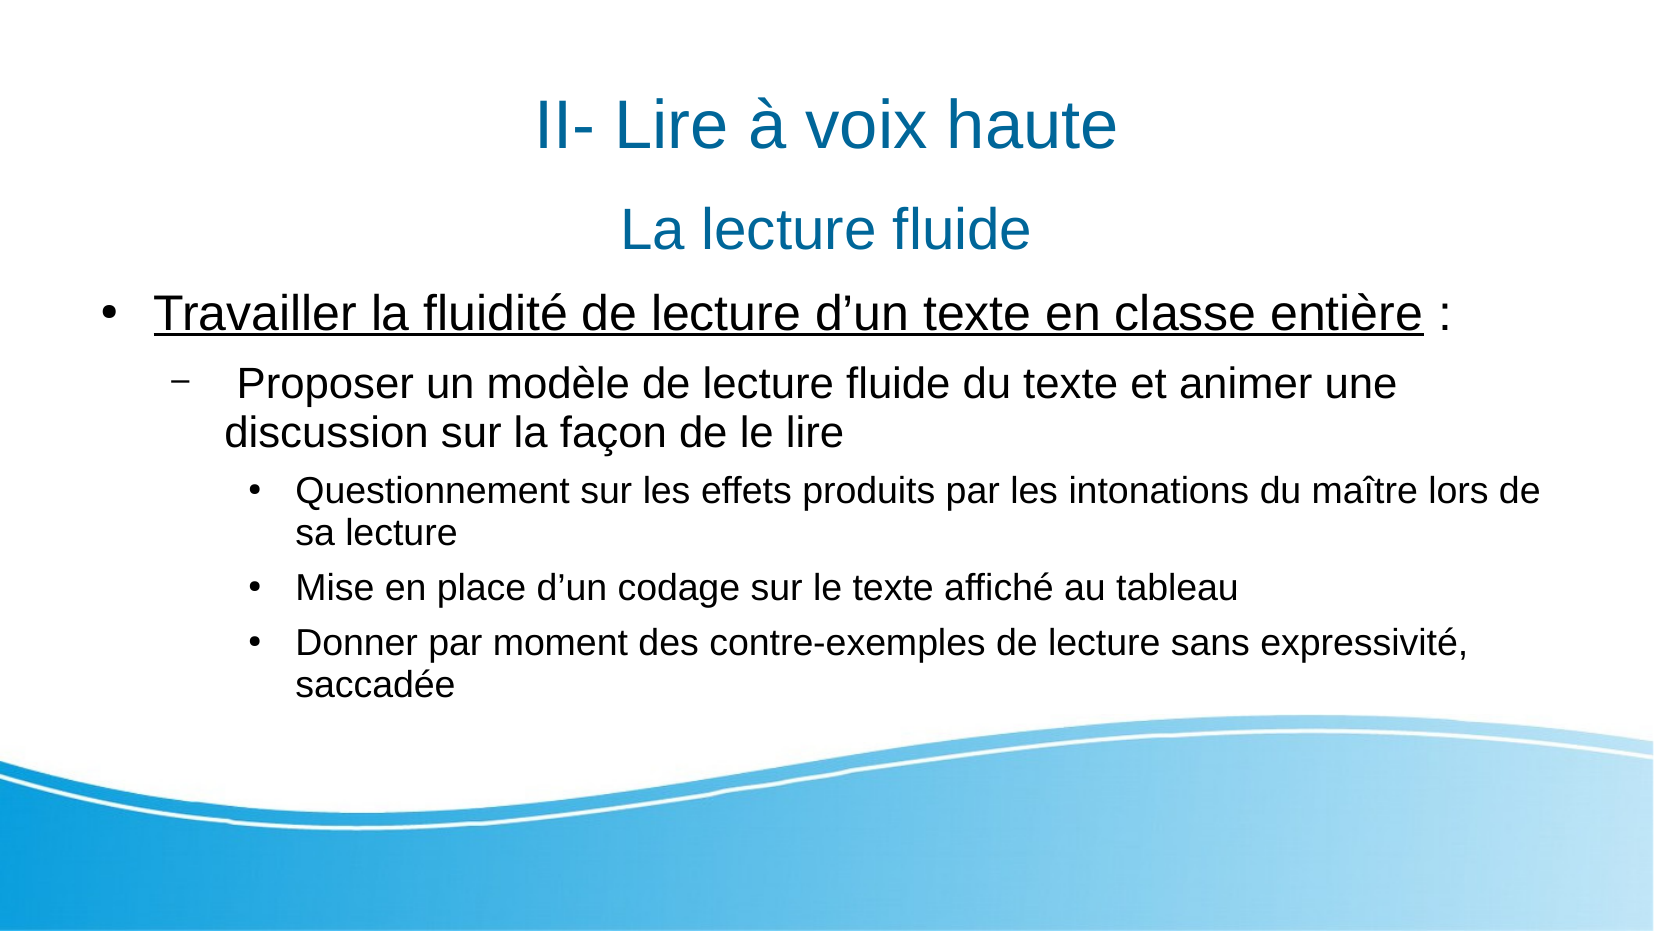

# II- Lire à voix haute
La lecture fluide
Travailler la fluidité de lecture d’un texte en classe entière :
 Proposer un modèle de lecture fluide du texte et animer une discussion sur la façon de le lire
Questionnement sur les effets produits par les intonations du maître lors de sa lecture
Mise en place d’un codage sur le texte affiché au tableau
Donner par moment des contre-exemples de lecture sans expressivité, saccadée